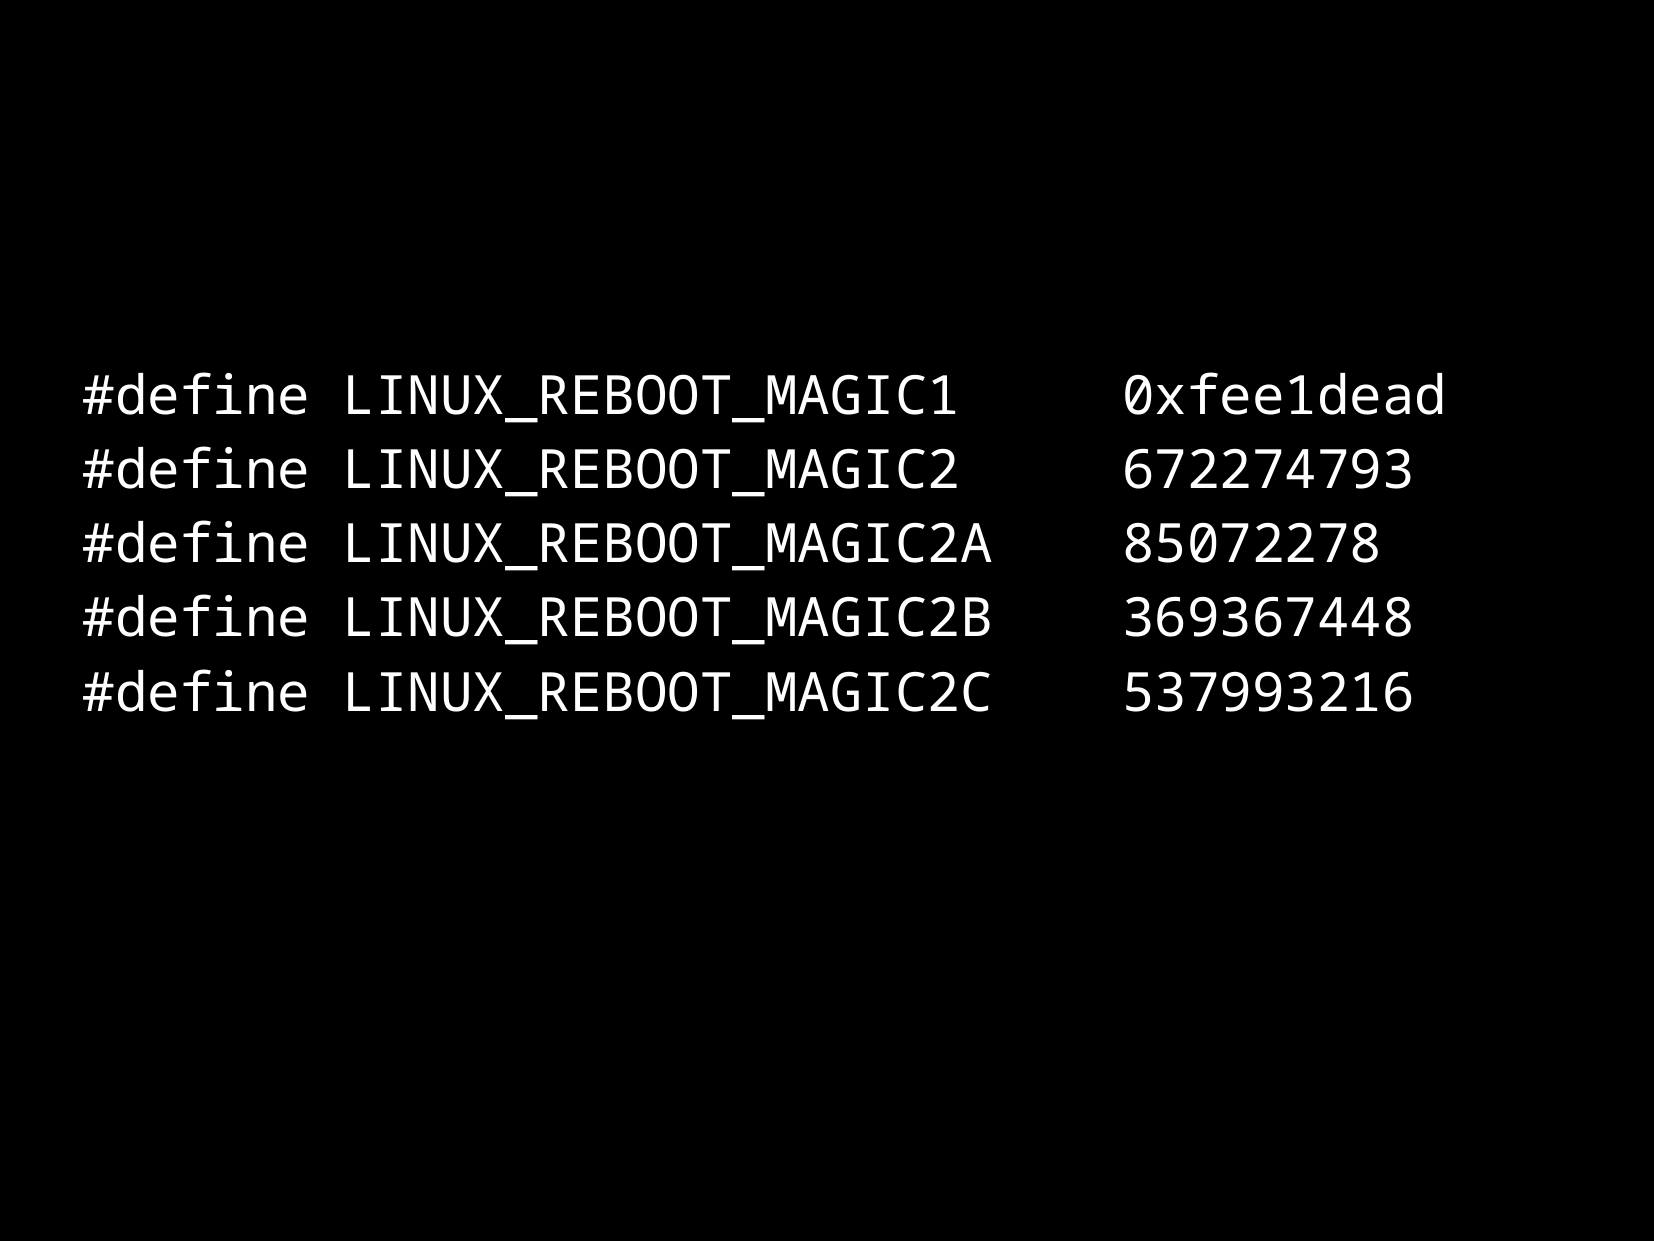

# #define LINUX_REBOOT_MAGIC1 0xfee1dead
#define LINUX_REBOOT_MAGIC2 672274793
#define LINUX_REBOOT_MAGIC2A 85072278
#define LINUX_REBOOT_MAGIC2B 369367448
#define LINUX_REBOOT_MAGIC2C 537993216